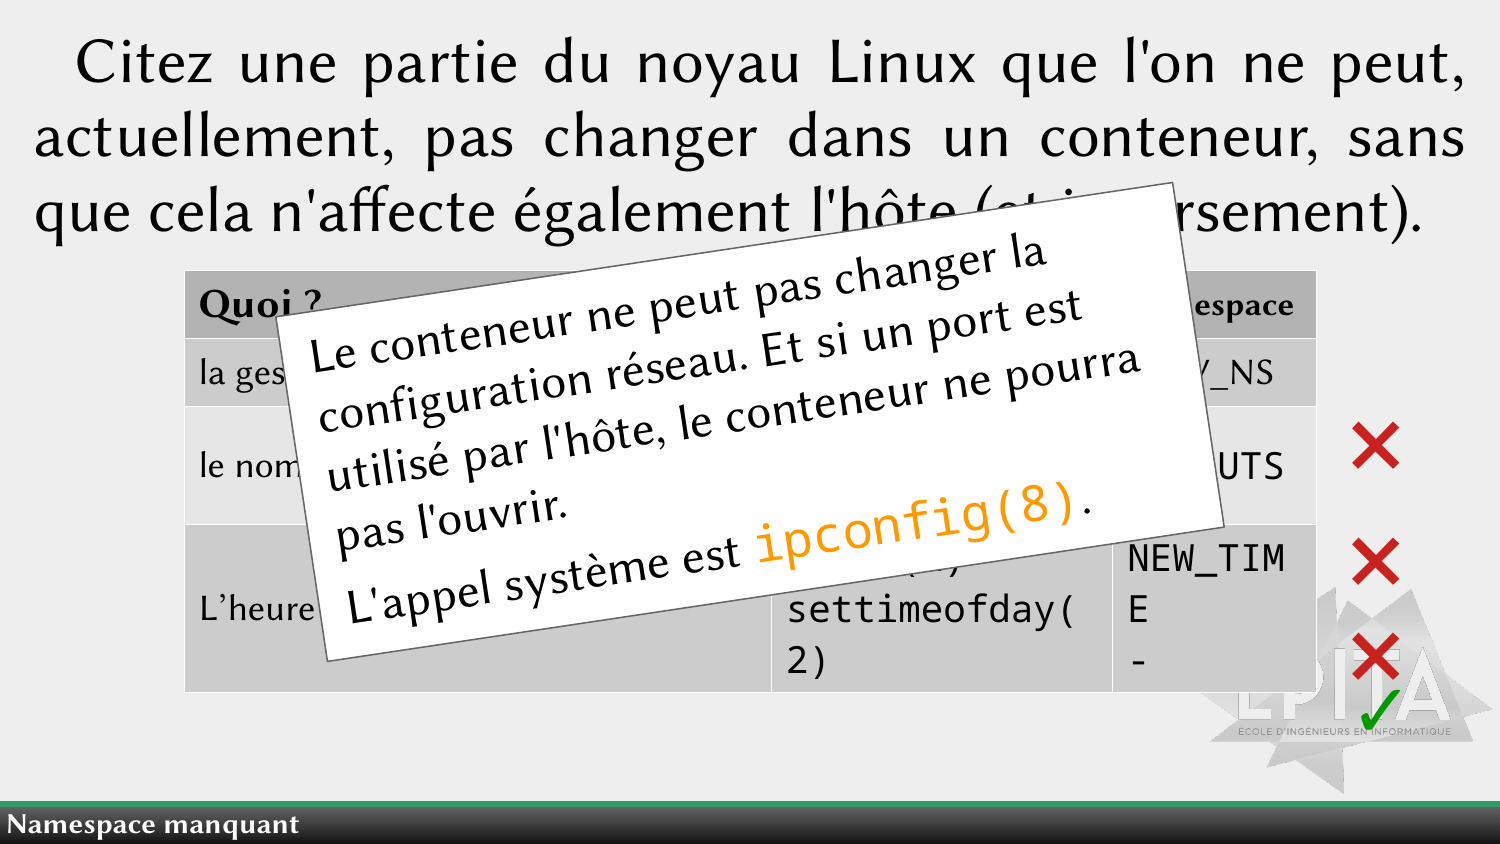

Citez une partie du noyau Linux que l'on ne peut, actuellement, pas changer dans un conteneur, sans que cela n'affecte également l'hôte (et inversement).
Le conteneur ne peut pas changer la configuration réseau. Et si un port est utilisé par l'hôte, le conteneur ne pourra pas l'ouvrir.
L'appel système est ipconfig(8).
| Quoi ? | syscall | namespace |
| --- | --- | --- |
| la gestion des points de montage | mount(2) | mount NEW\_NS |
| le nom de la machine | sethostname(2) | UTS NEW\_UTS |
| Quoi ? | syscall | namespace |
| --- | --- | --- |
| la gestion des points de montage | mount(2) | NEW\_NS |
| le nom de la machine | sethostname(2) | NEW\_UTS |
| L’heure et le temps | clock(2) settimeofday(2) | NEW\_TIME - |
×
×
×
✓
# Namespace manquant